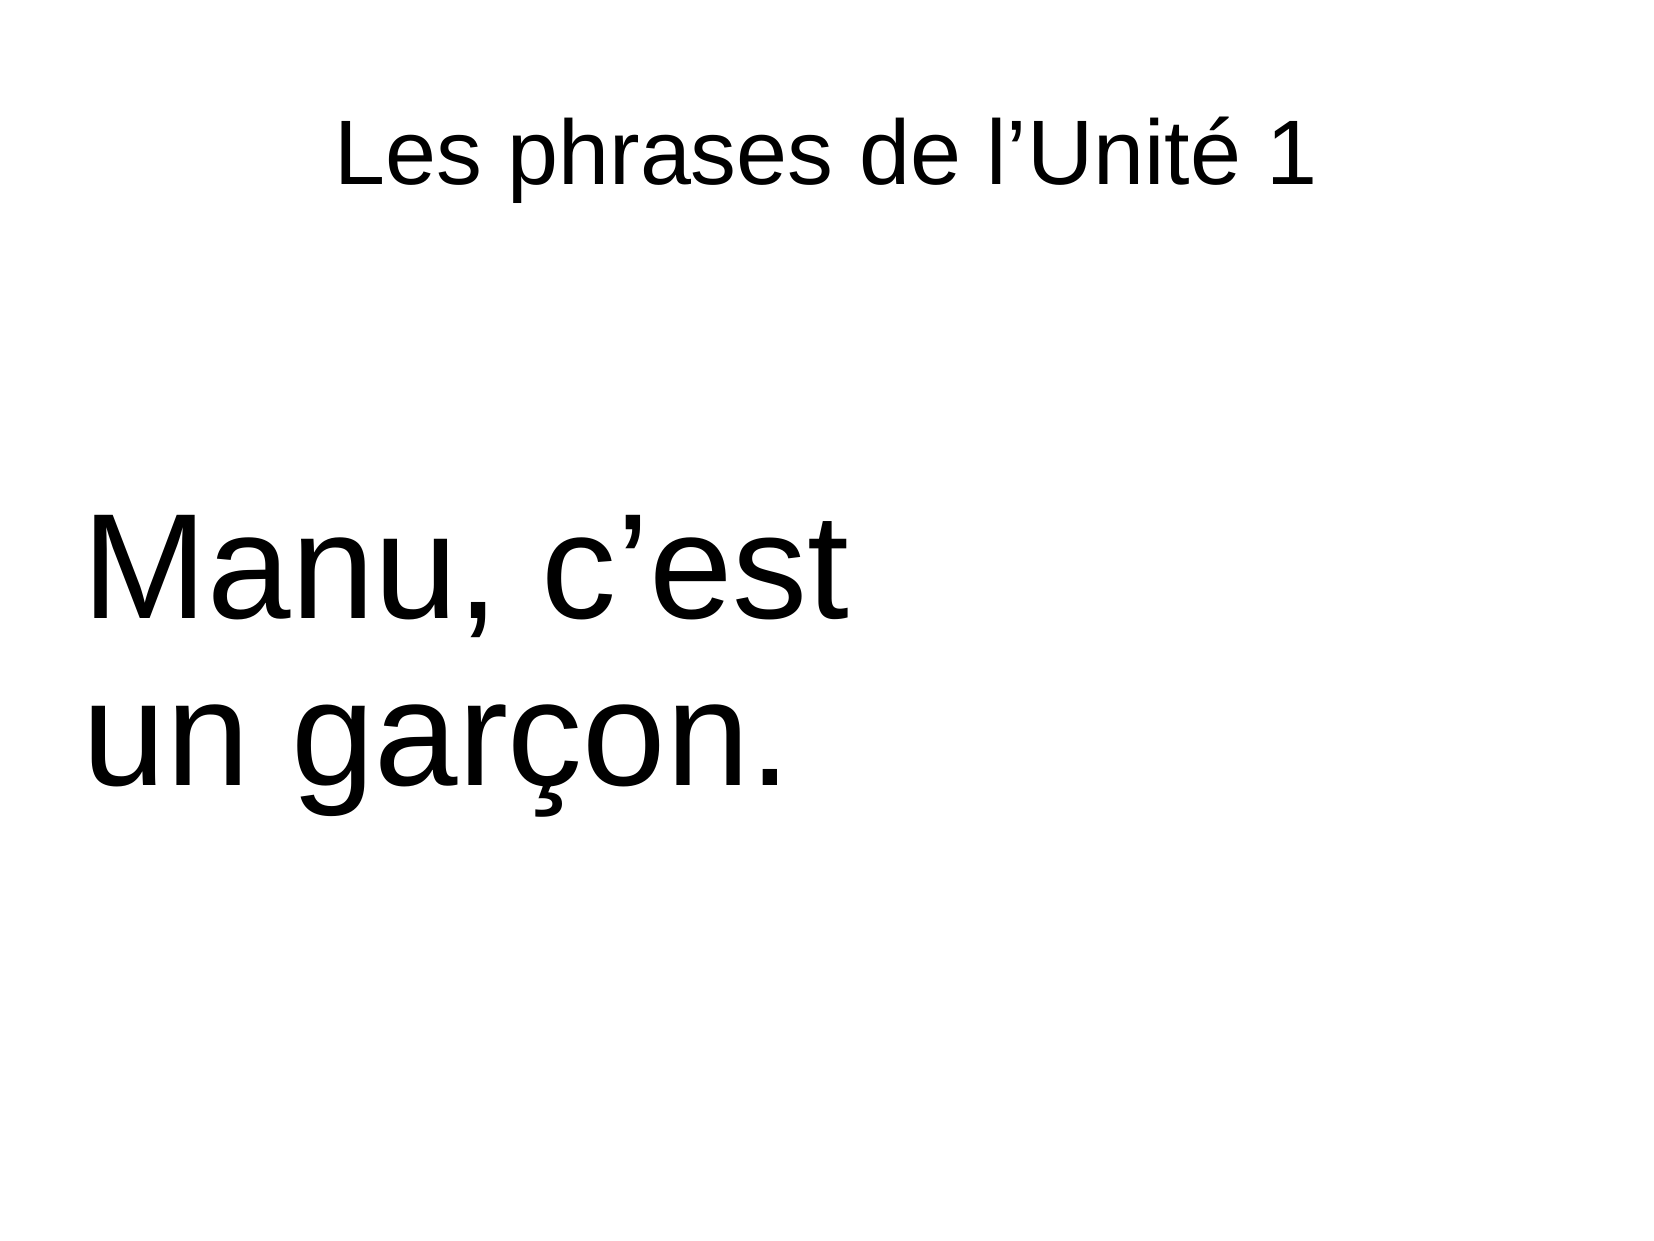

# Les phrases de l’Unité 1
Manu, c’est
un garçon.